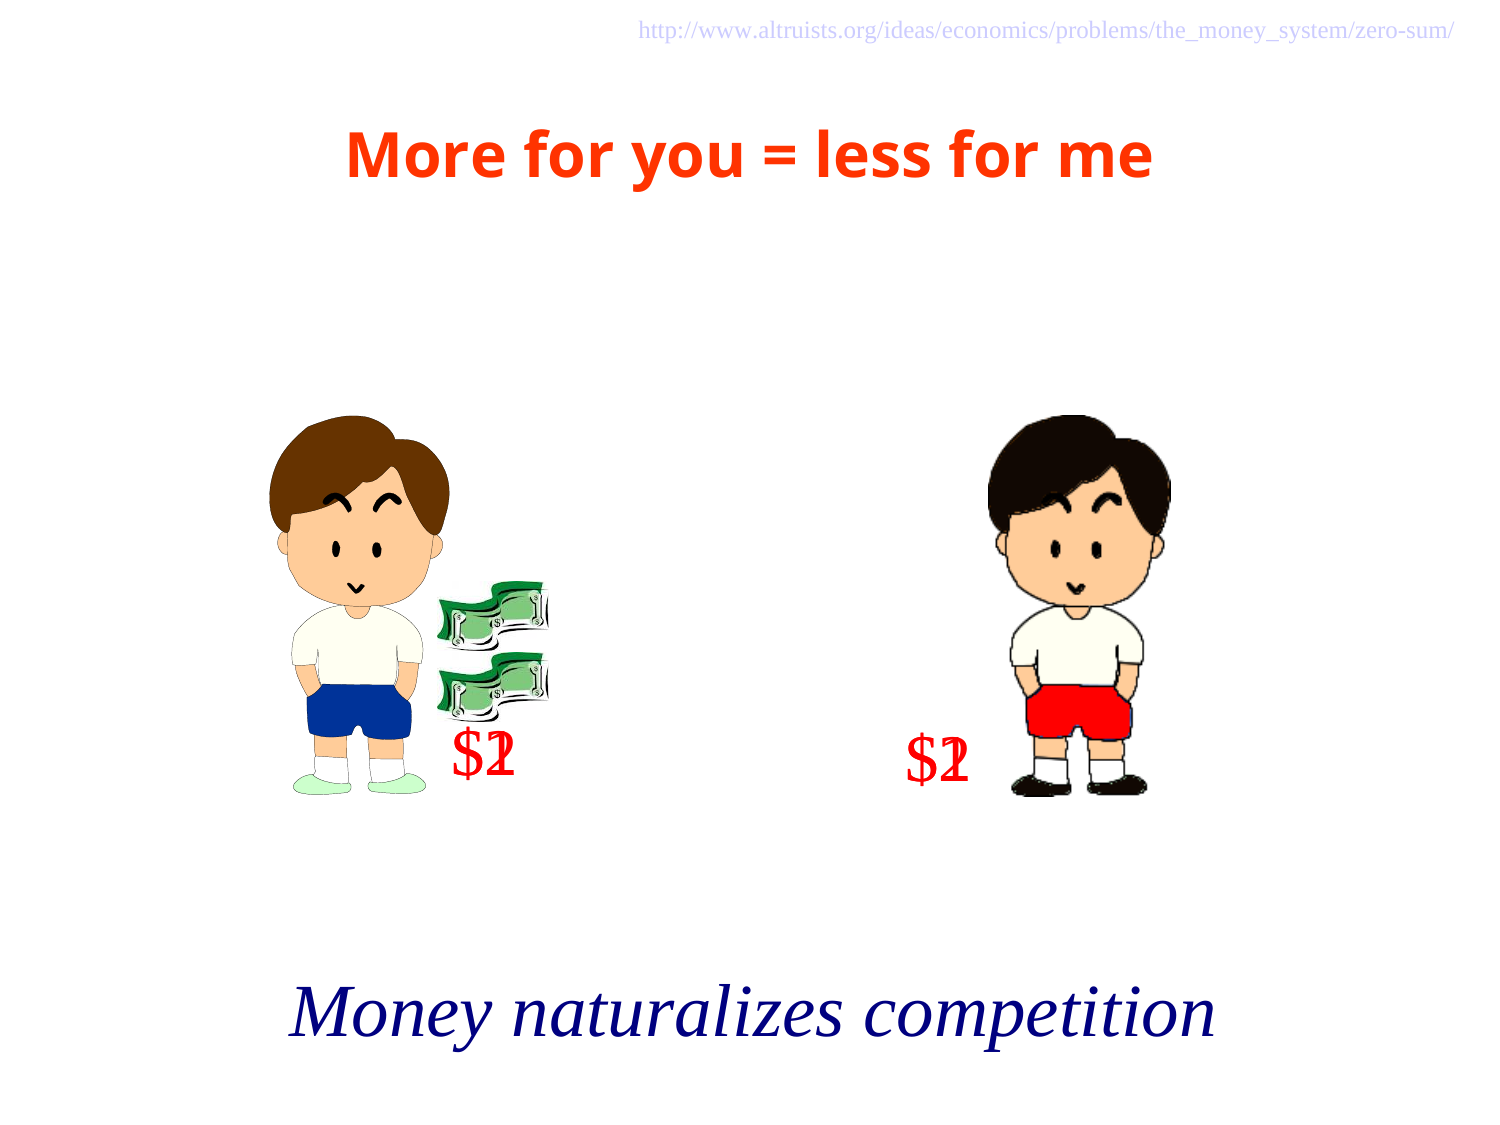

http://www.altruists.org/ideas/economics/problems/the_money_system/zero-sum/
More for you = less for me
$1
$2
$2
$1
Money naturalizes competition